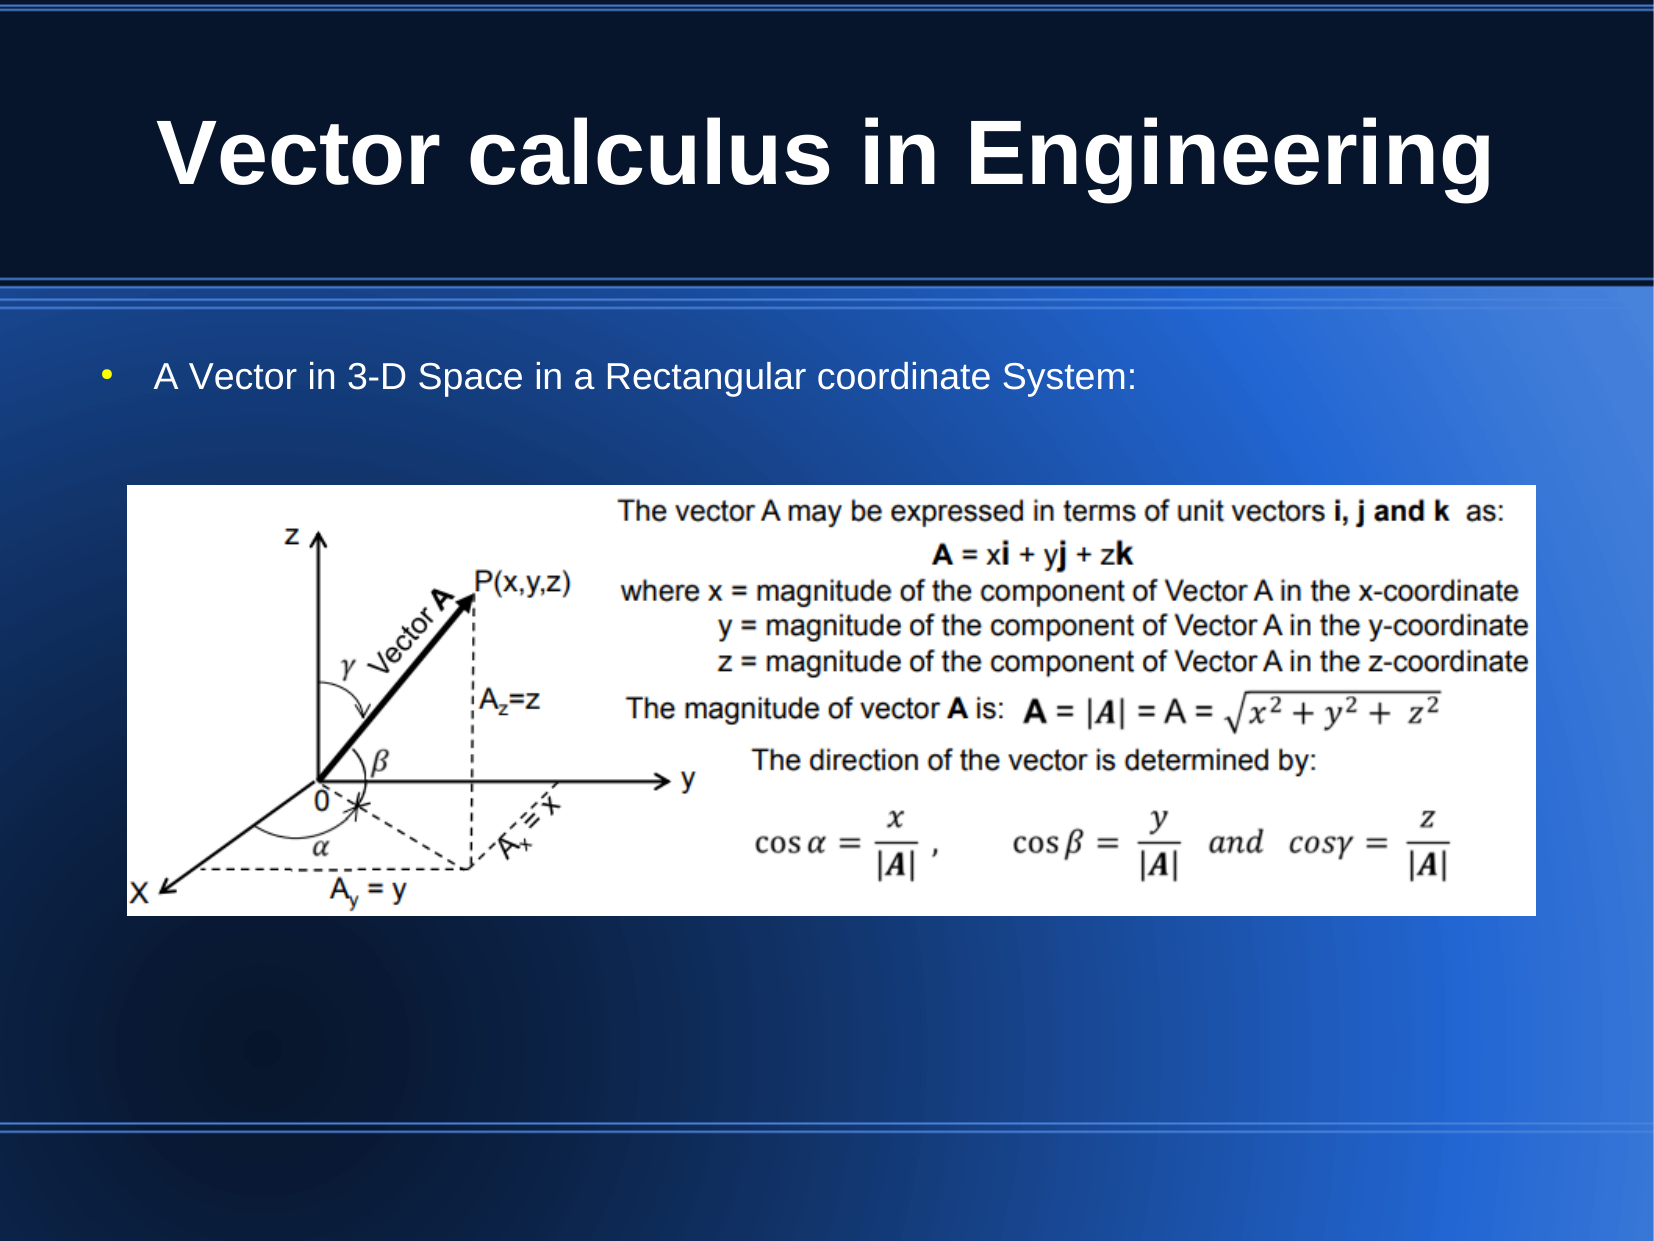

# Vector calculus in Engineering
A Vector in 3-D Space in a Rectangular coordinate System: